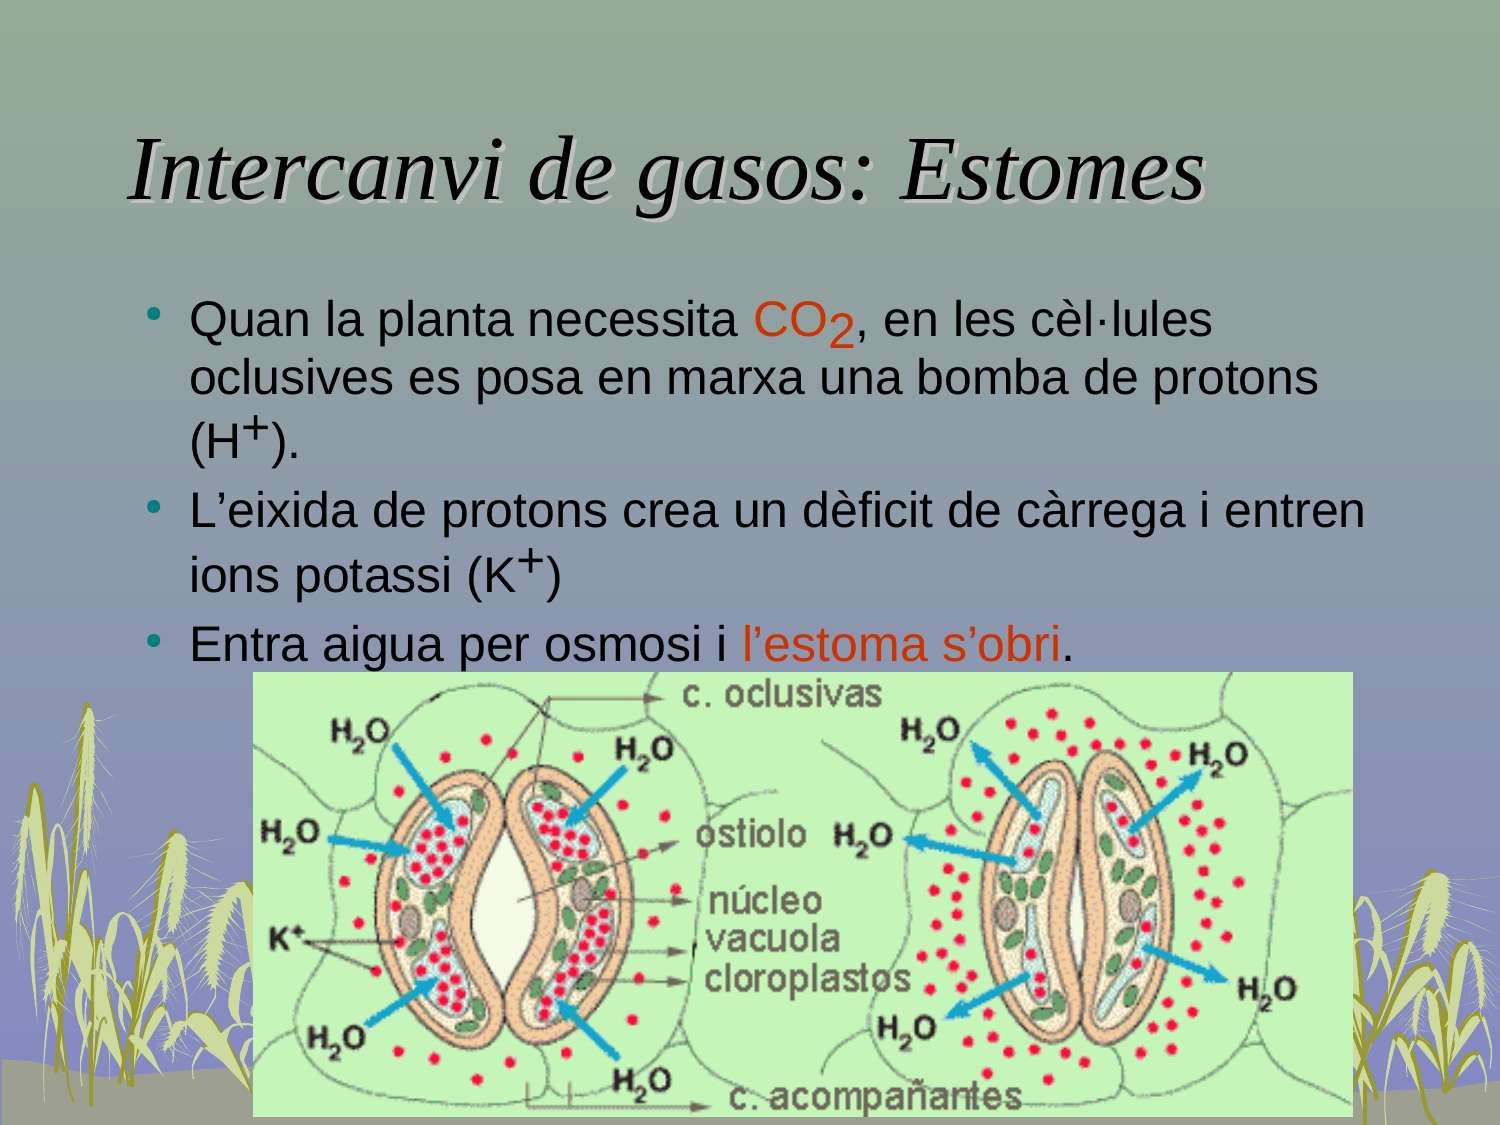

# Intercanvi de gasos: Estomes
Quan la planta necessita CO2, en les cèl·lules oclusives es posa en marxa una bomba de protons (H+).
L’eixida de protons crea un dèficit de càrrega i entren ions potassi (K+)
Entra aigua per osmosi i l’estoma s’obri.